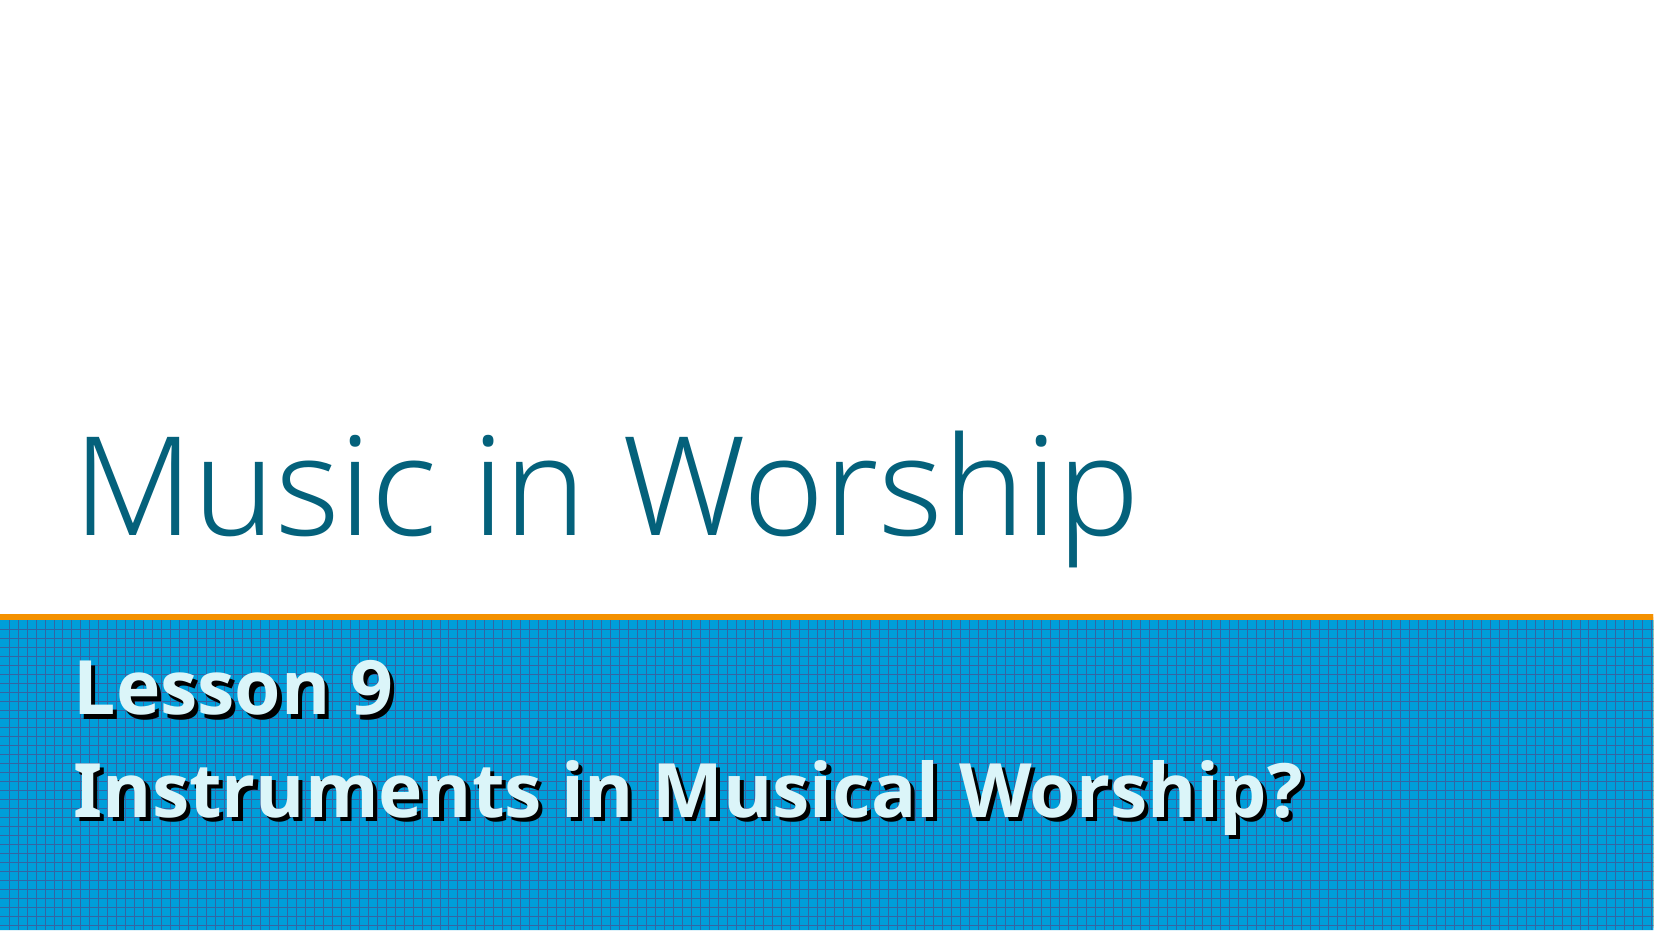

# Music in Worship
Lesson 9
Instruments in Musical Worship?